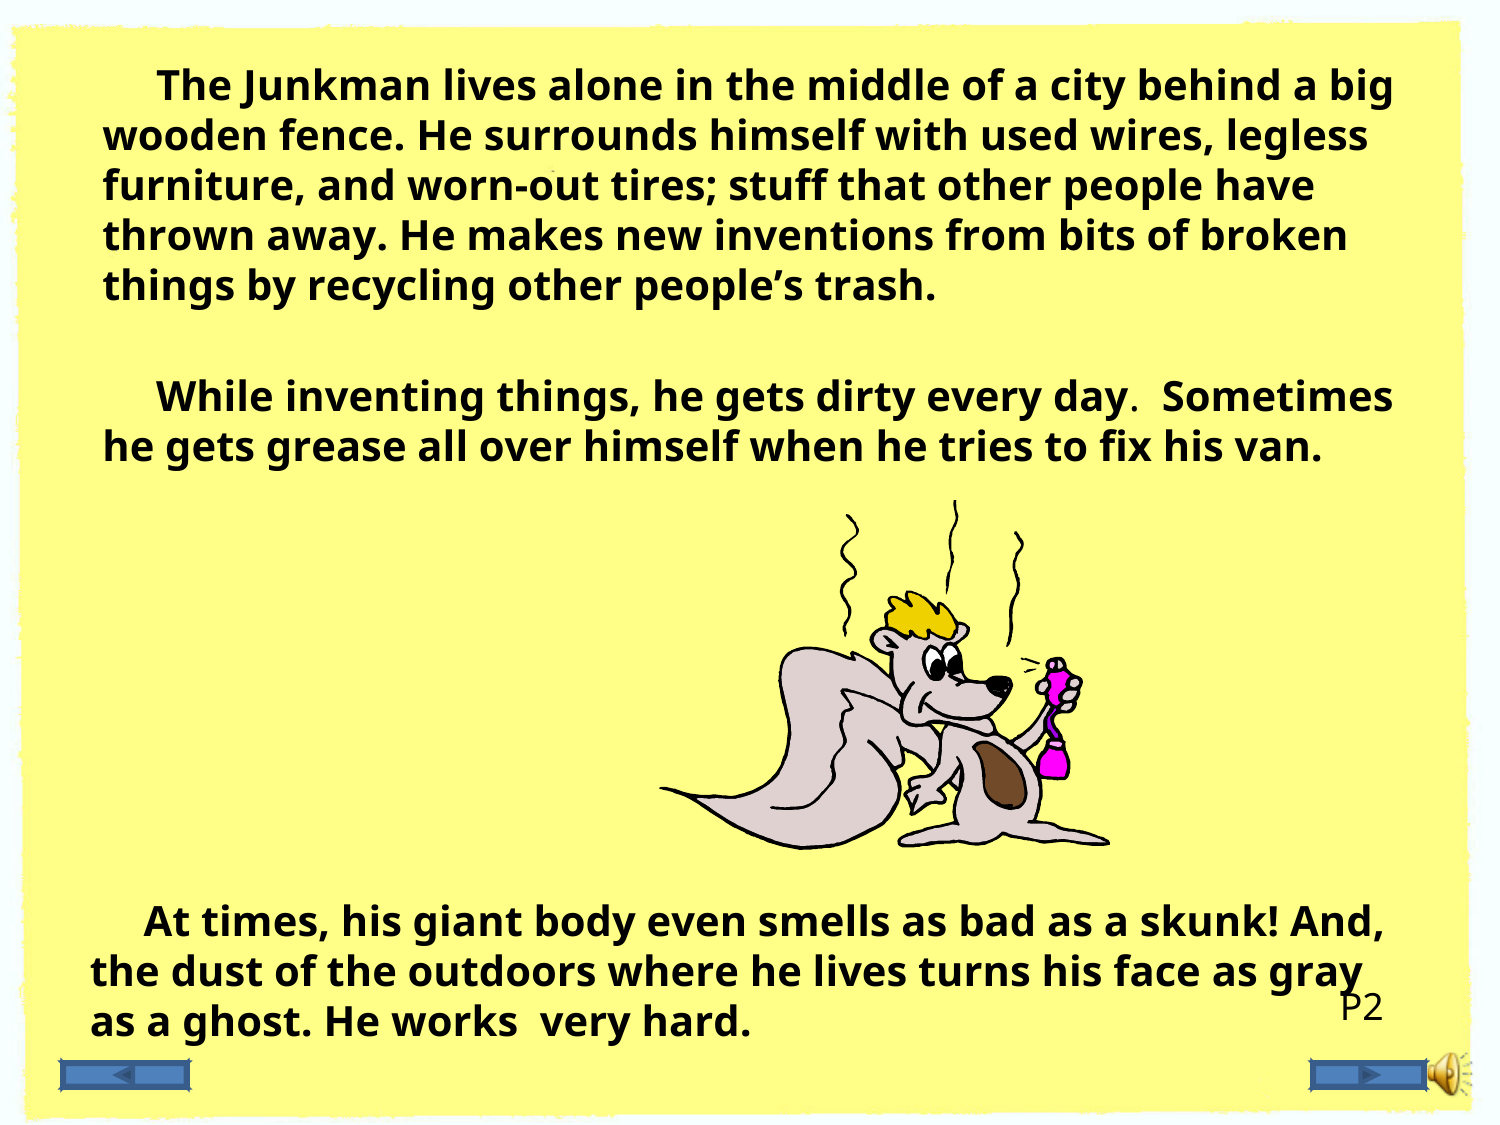

The Junkman lives alone in the middle of a city behind a big wooden fence. He surrounds himself with used wires, legless furniture, and worn-out tires; stuff that other people have thrown away. He makes new inventions from bits of broken things by recycling other people’s trash.
 While inventing things, he gets dirty every day. Sometimes he gets grease all over himself when he tries to fix his van.
He works very hard.
 At times, his giant body even smells as bad as a skunk! And, the dust of the outdoors where he lives turns his face as gray as a ghost. He works very hard.
P2